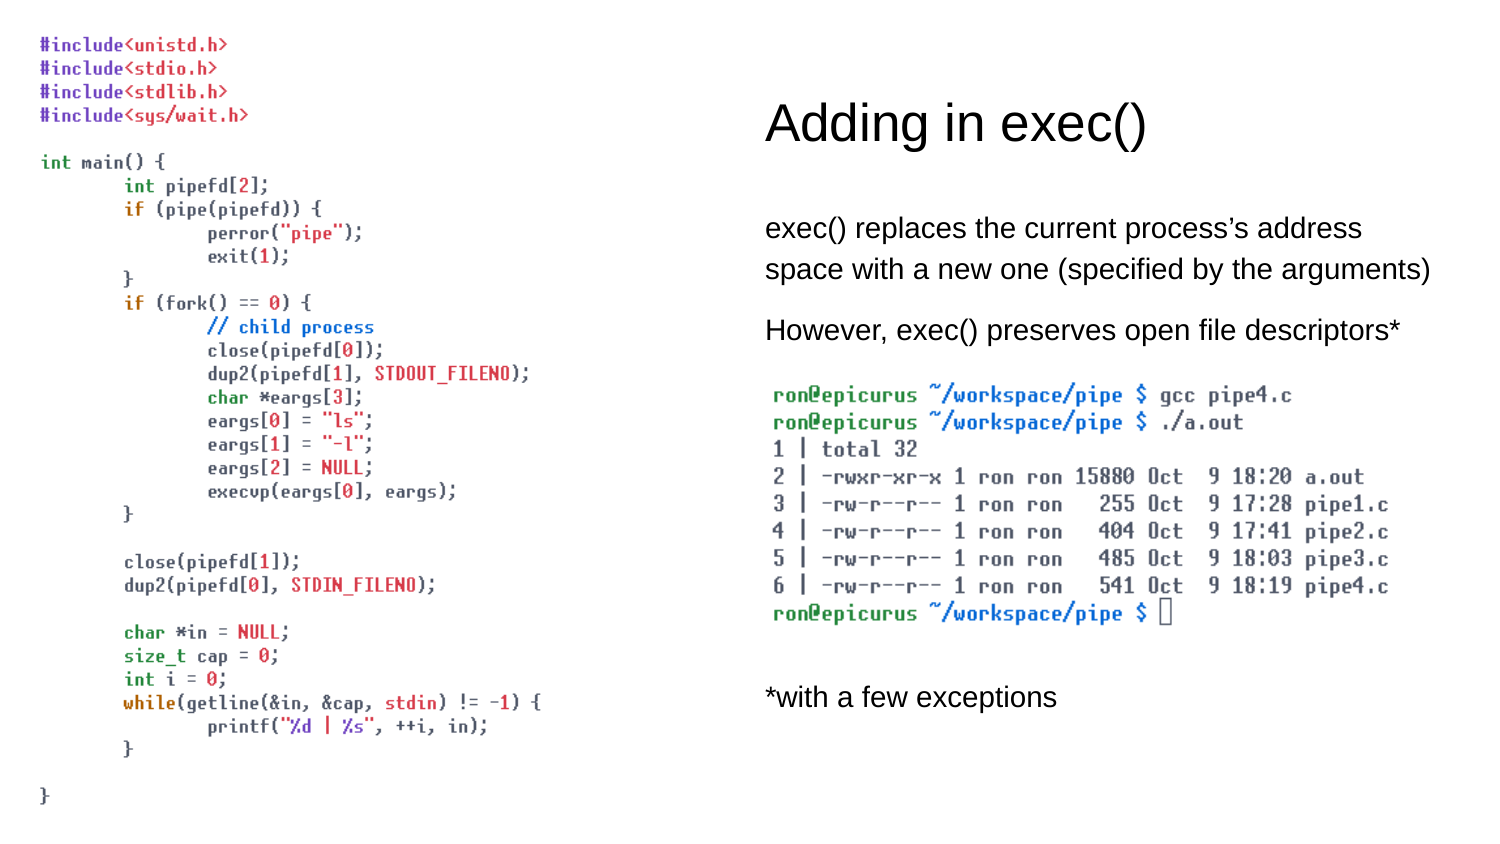

# Adding in exec()
exec() replaces the current process’s address space with a new one (specified by the arguments)
However, exec() preserves open file descriptors*
*with a few exceptions